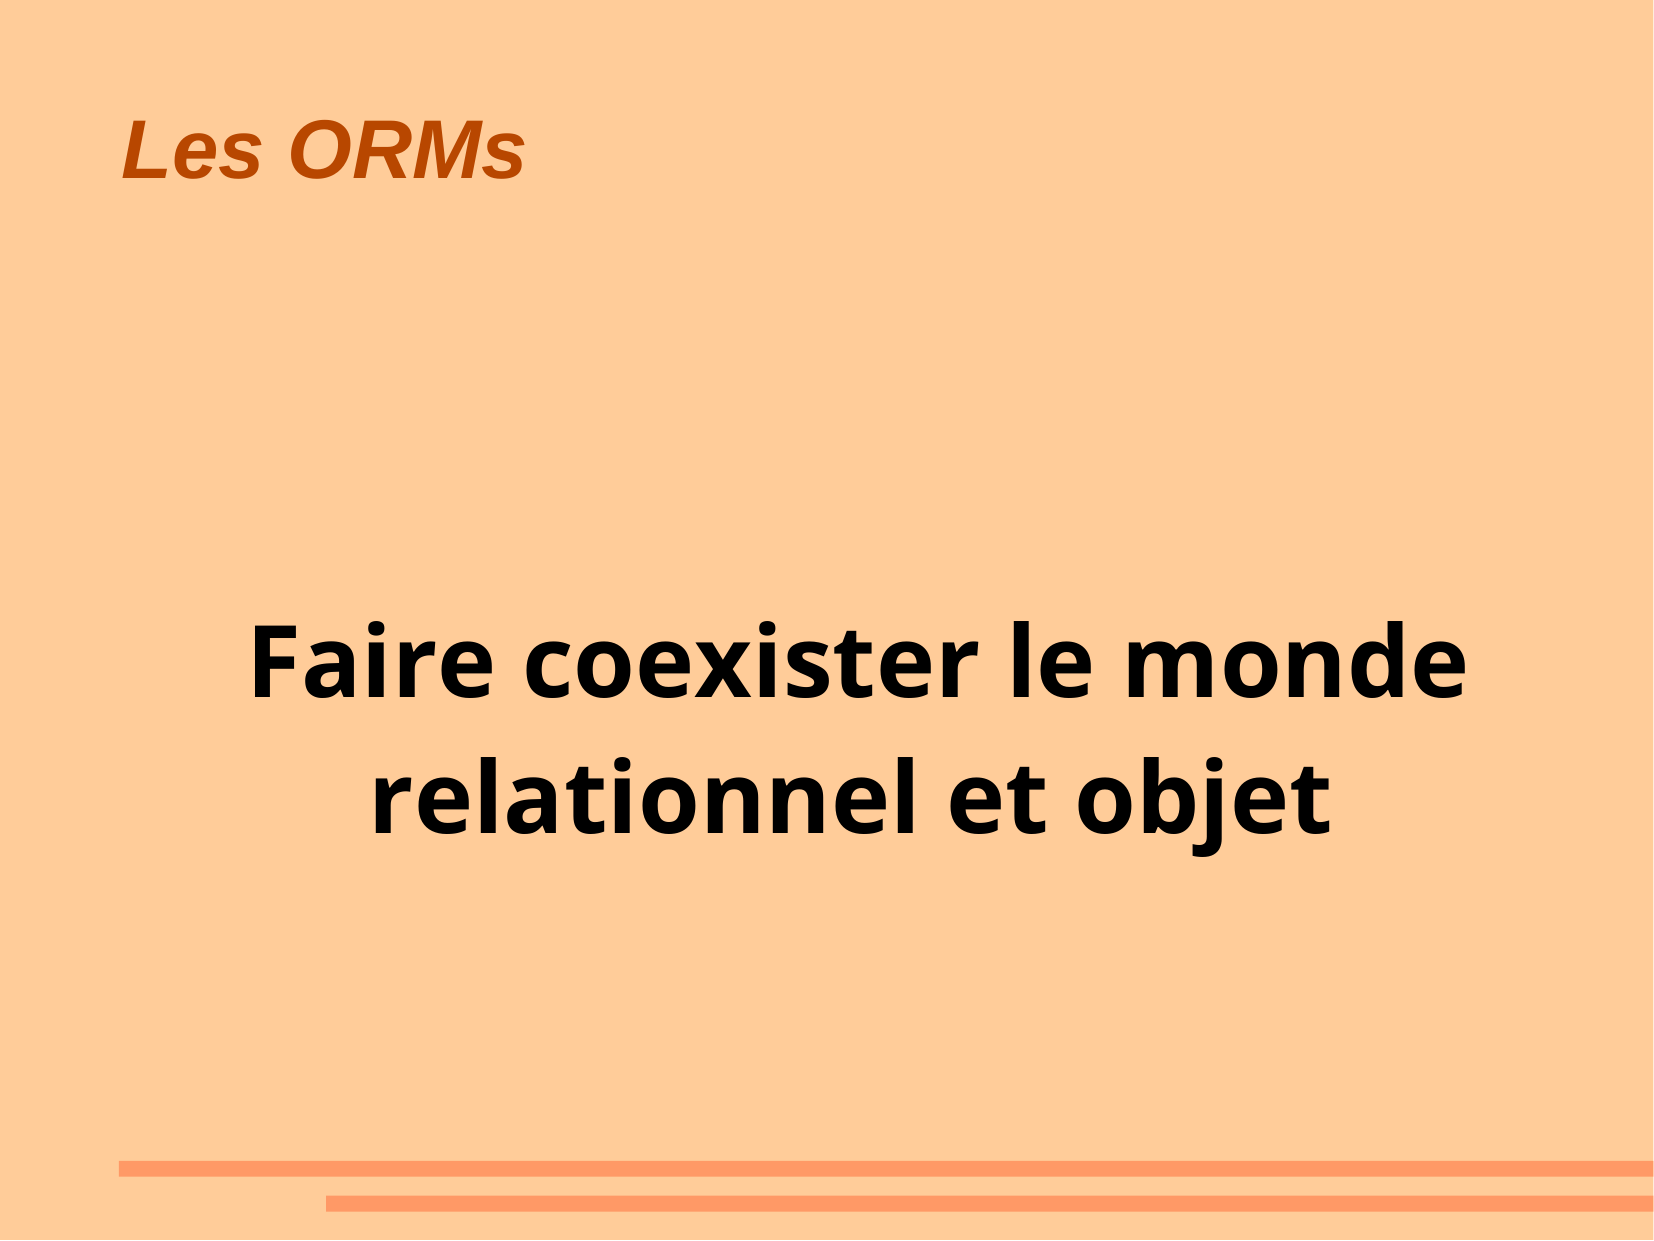

# Les ORMs
Faire coexister le monde relationnel et objet